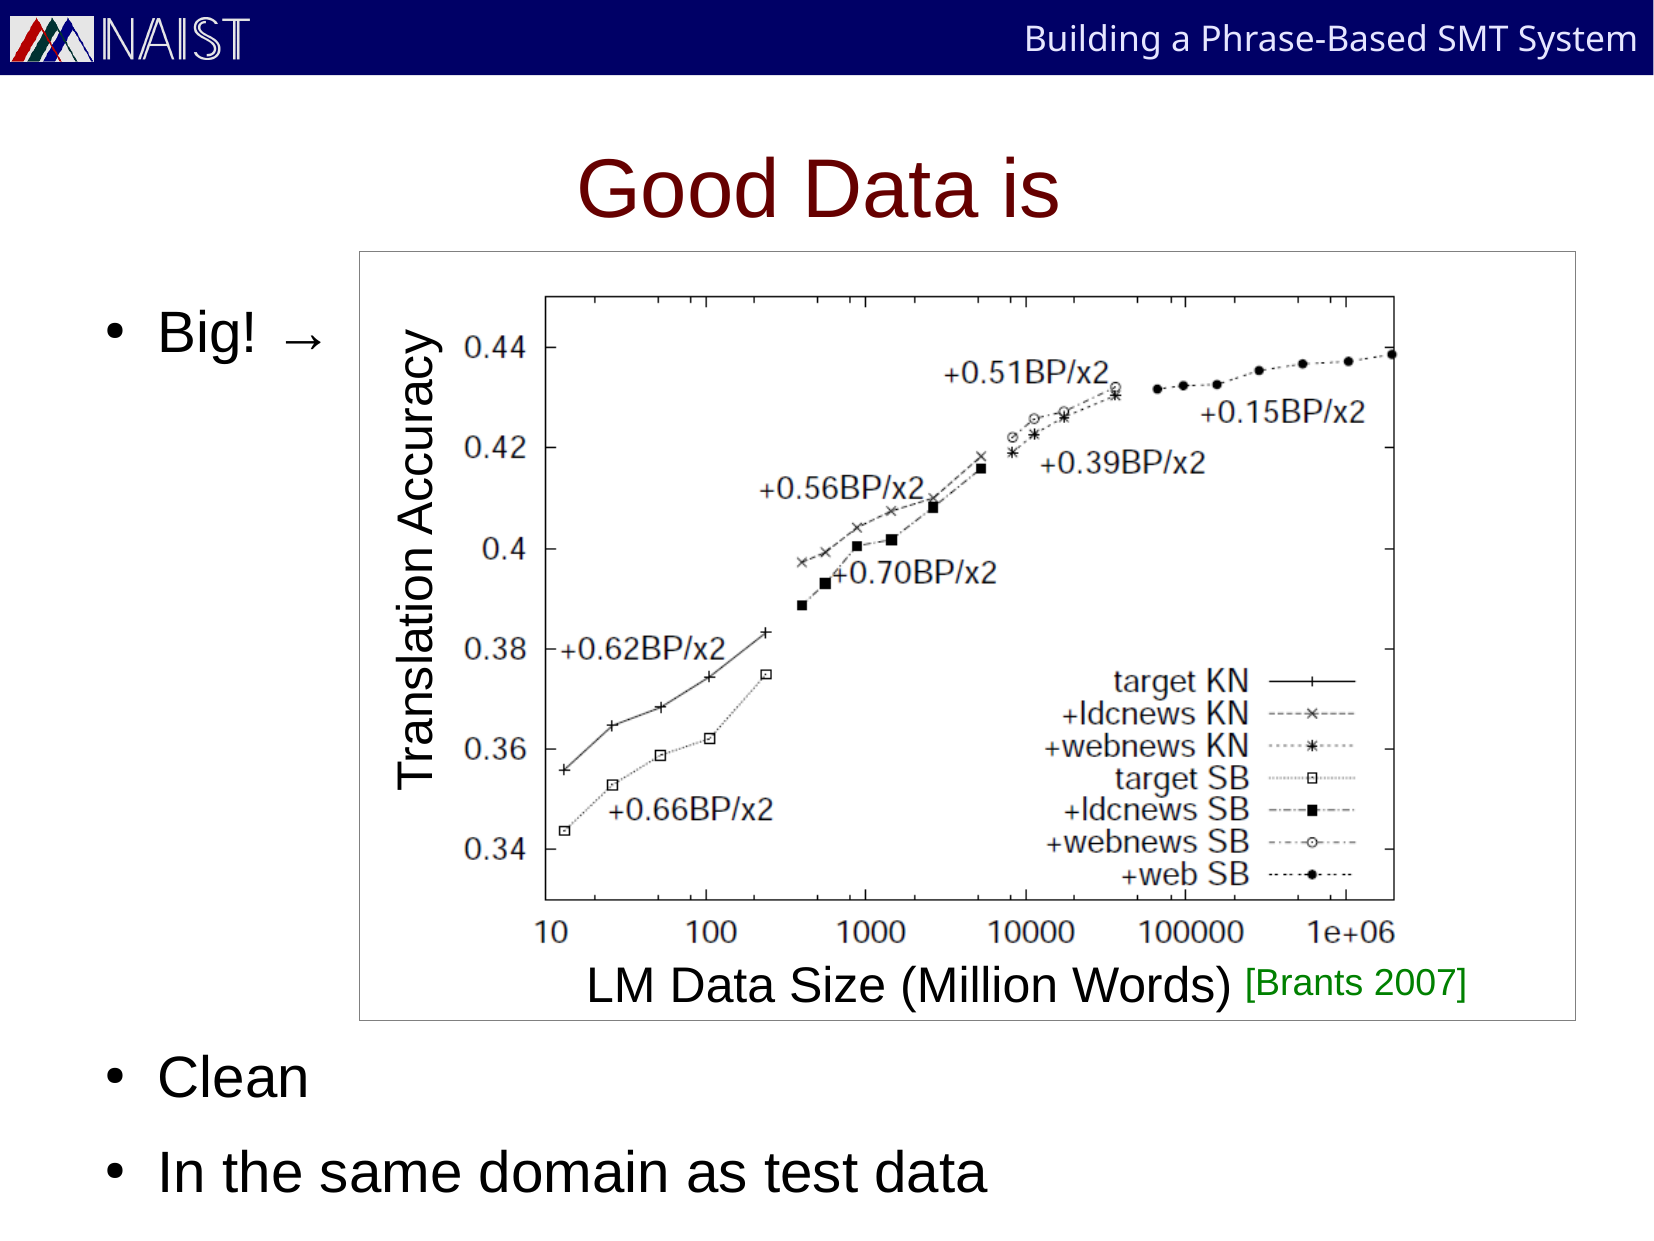

# Good Data is
Big! →
Clean
In the same domain as test data
Translation Accuracy
LM Data Size (Million Words)
[Brants 2007]